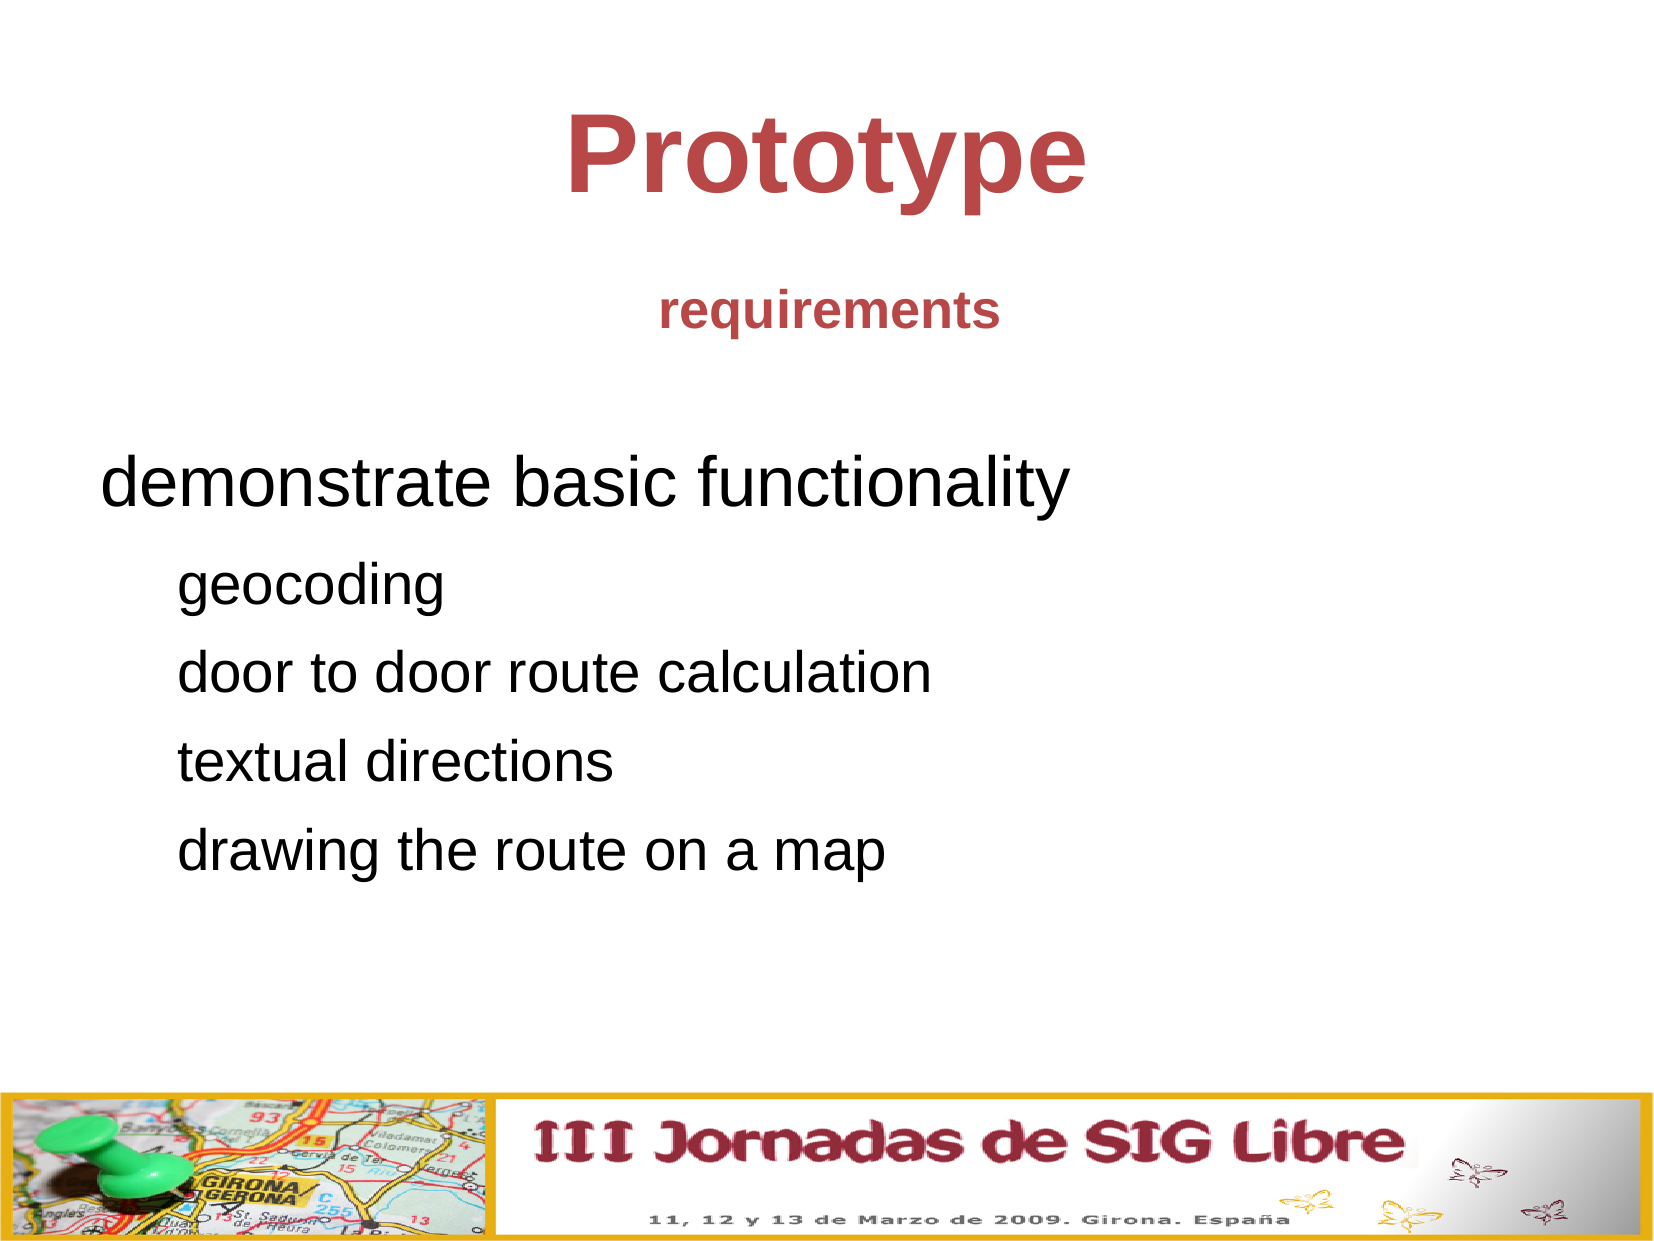

# Prototype
requirements
demonstrate basic functionality
geocoding
door to door route calculation
textual directions
drawing the route on a map